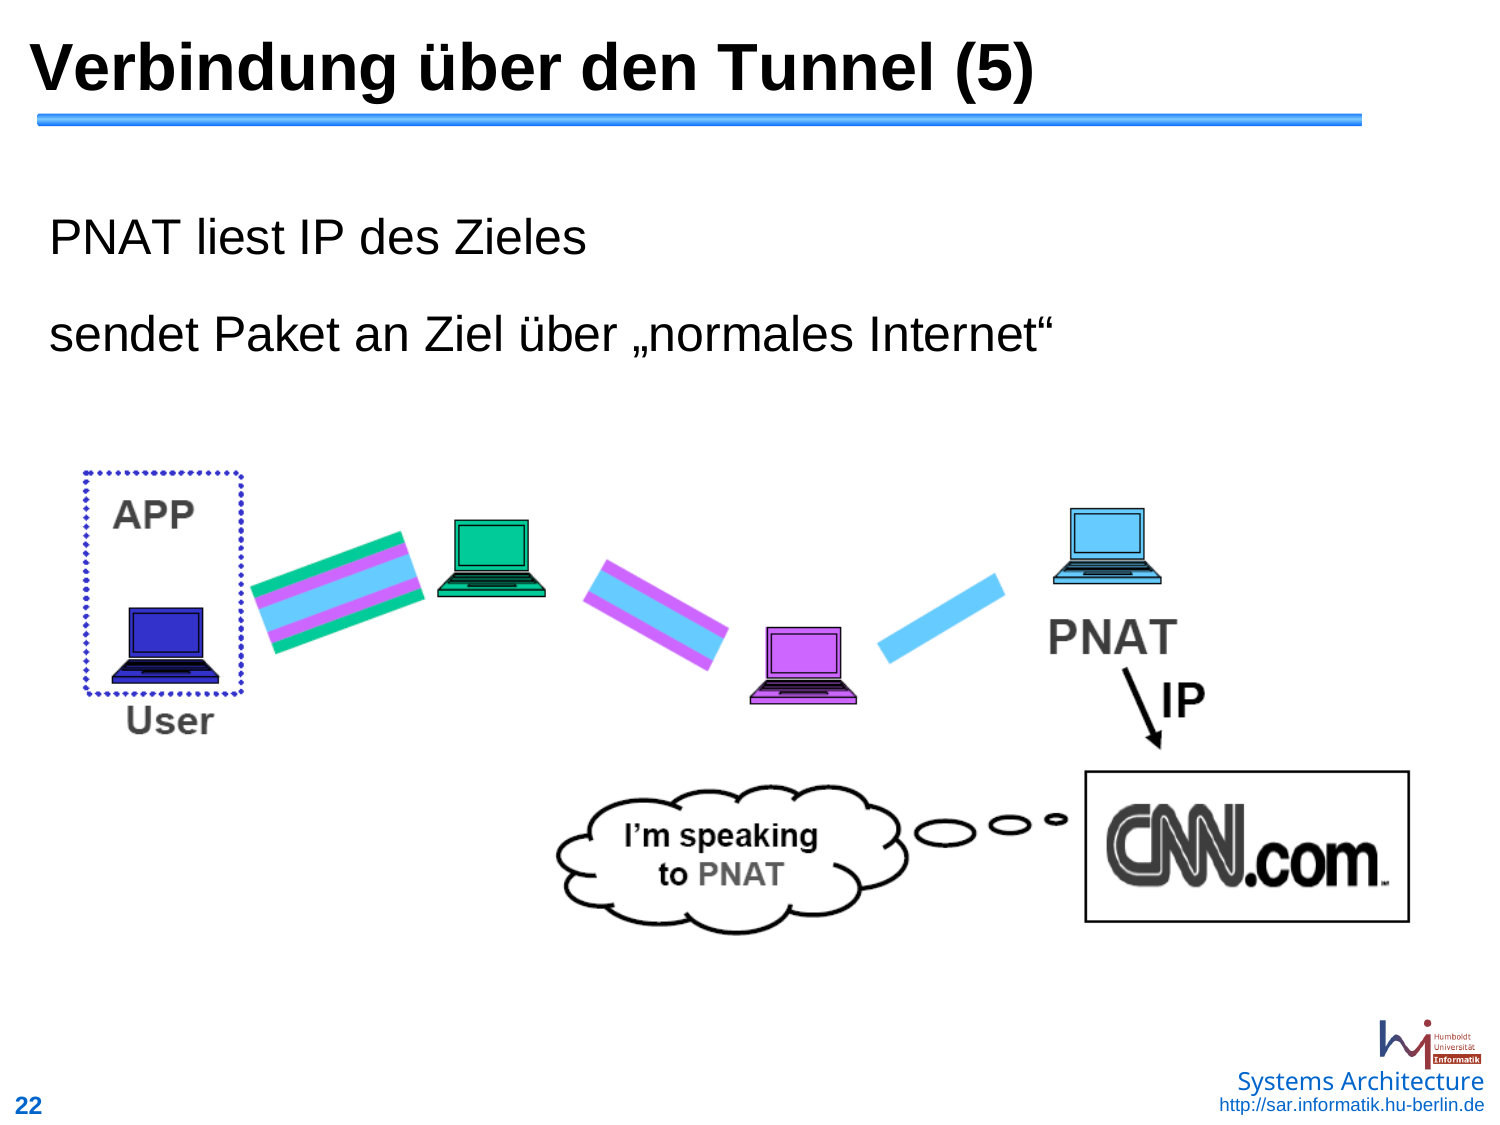

# Verbindung über den Tunnel (5)
PNAT liest IP des Zieles
sendet Paket an Ziel über „normales Internet“